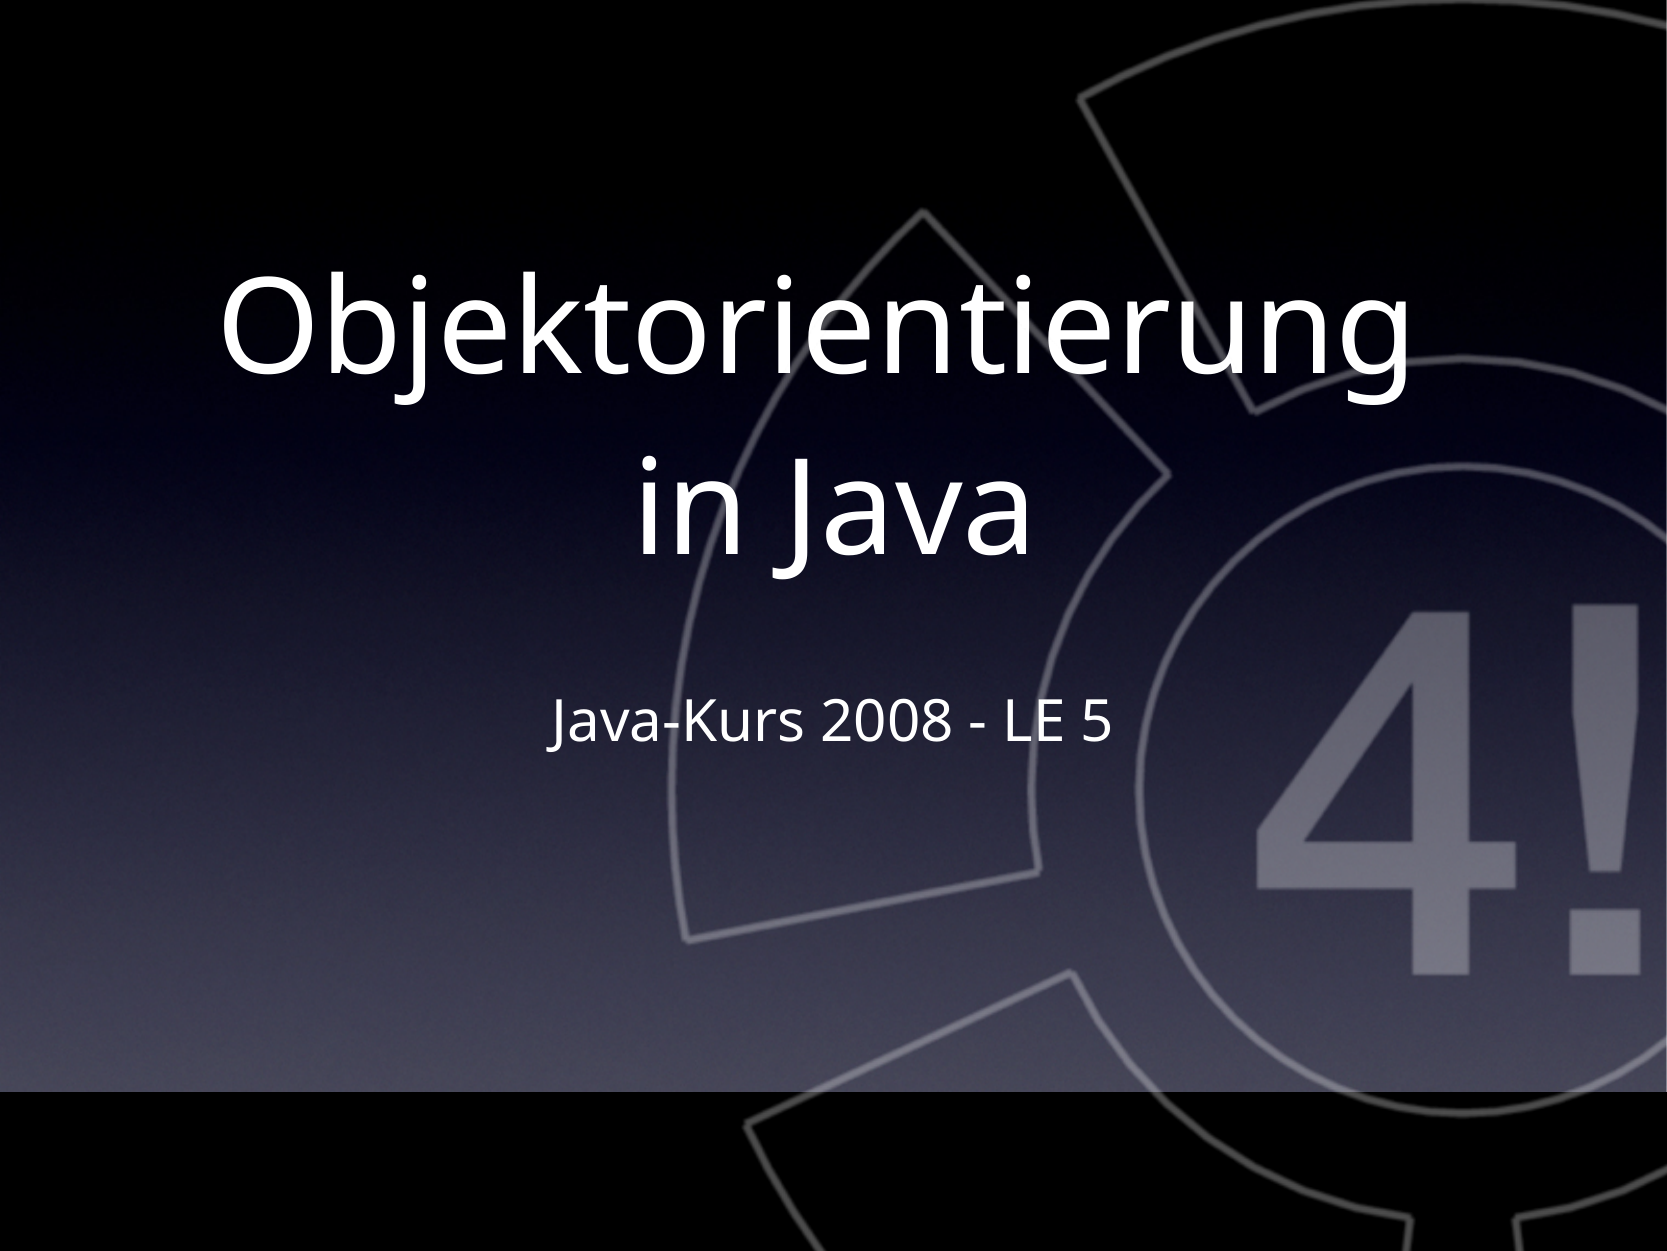

# Objektorientierung in Java
Java-Kurs 2008 - LE 5